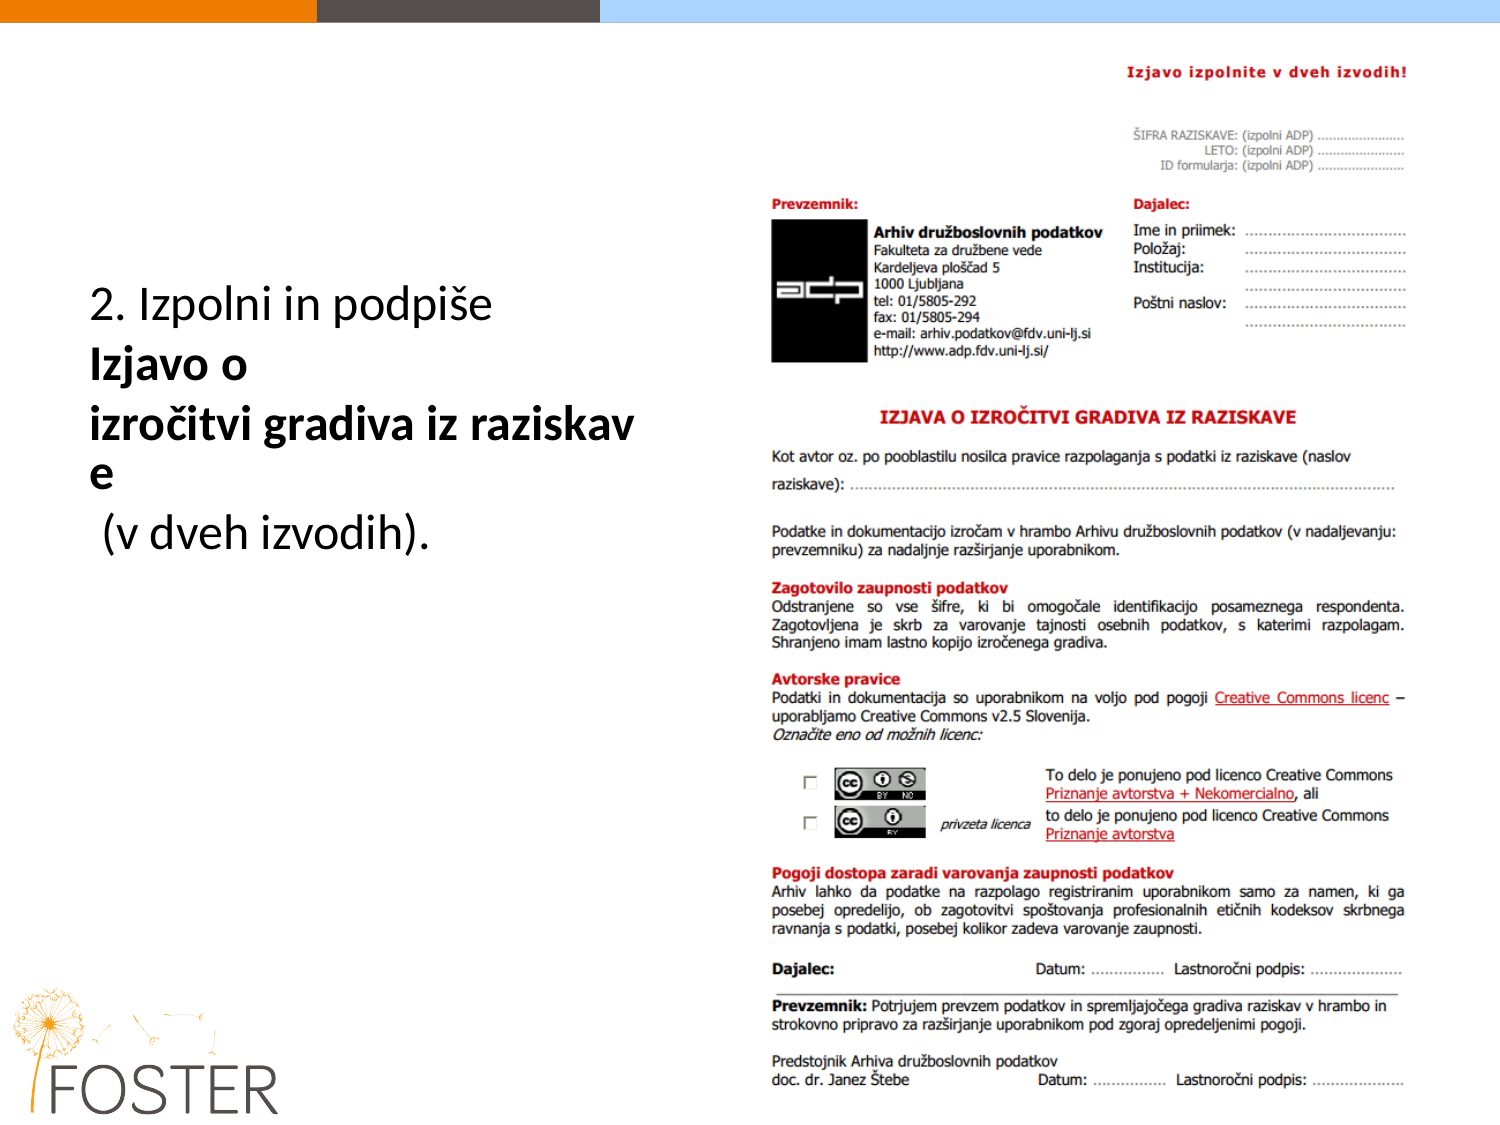

#
2. Izpolni in podpiše Izjavo o izročitvi gradiva iz raziskave (v dveh izvodih).